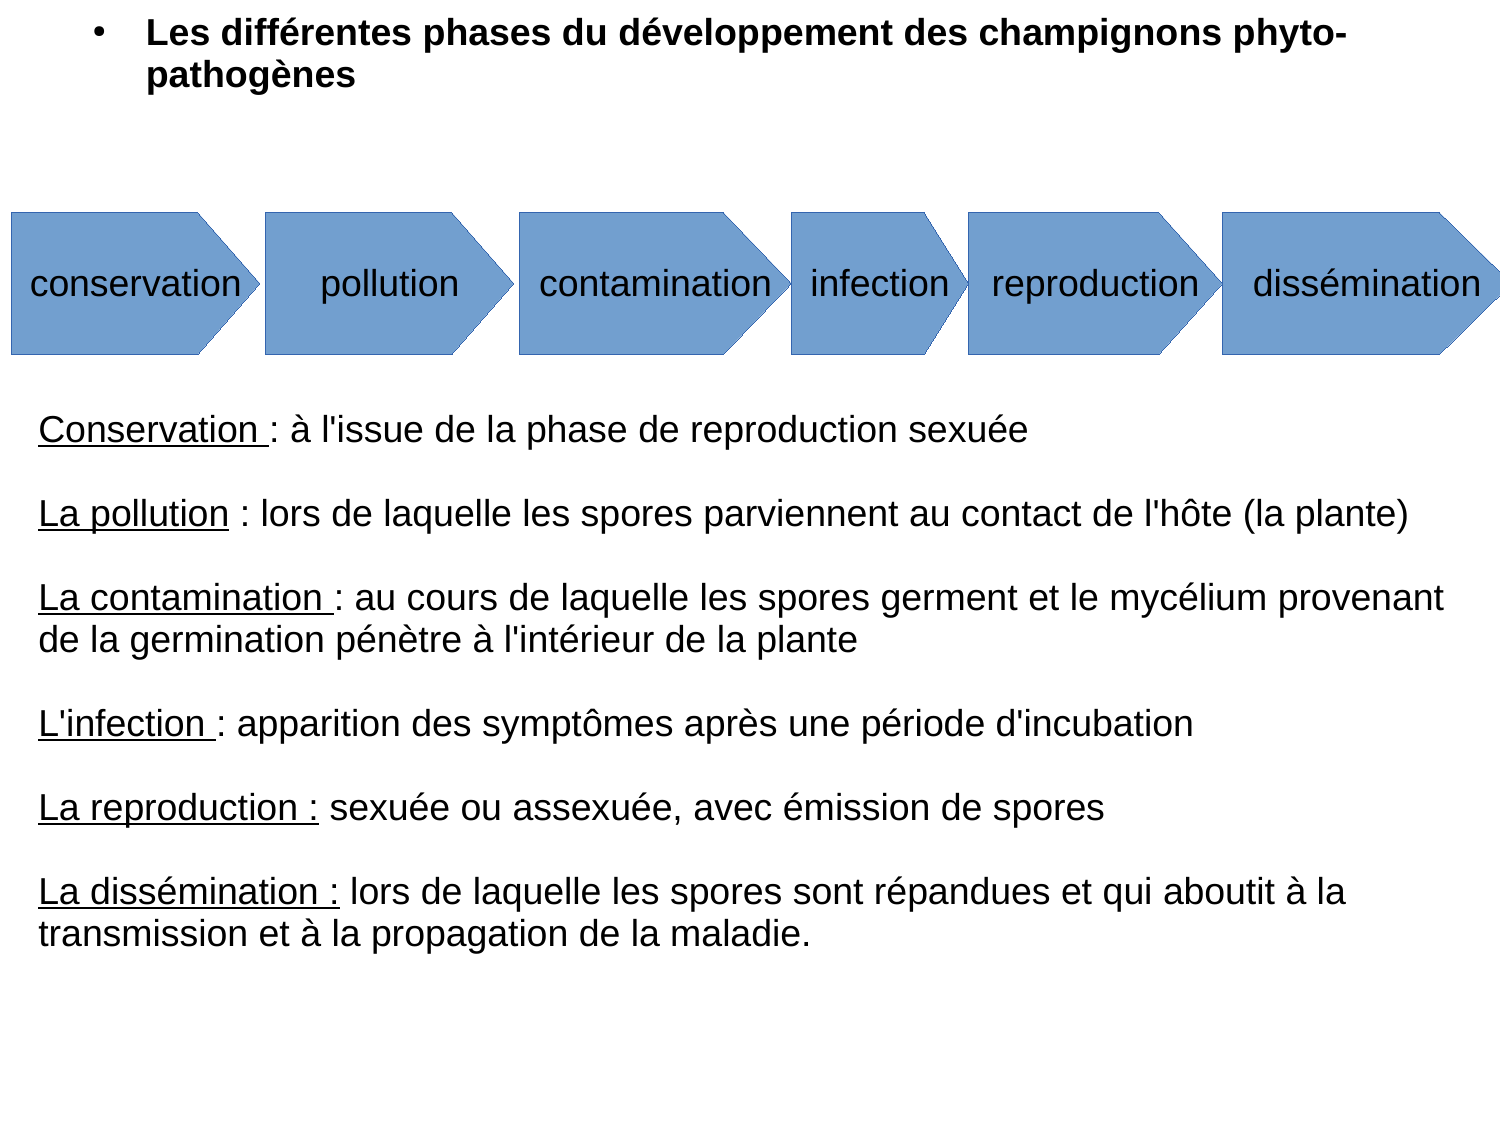

# Les différentes phases du développement des champignons phyto-pathogènes
conservation
pollution
contamination
infection
reproduction
dissémination
Conservation : à l'issue de la phase de reproduction sexuée
La pollution : lors de laquelle les spores parviennent au contact de l'hôte (la plante)
La contamination : au cours de laquelle les spores germent et le mycélium provenant de la germination pénètre à l'intérieur de la plante
L'infection : apparition des symptômes après une période d'incubation
La reproduction : sexuée ou assexuée, avec émission de spores
La dissémination : lors de laquelle les spores sont répandues et qui aboutit à la transmission et à la propagation de la maladie.